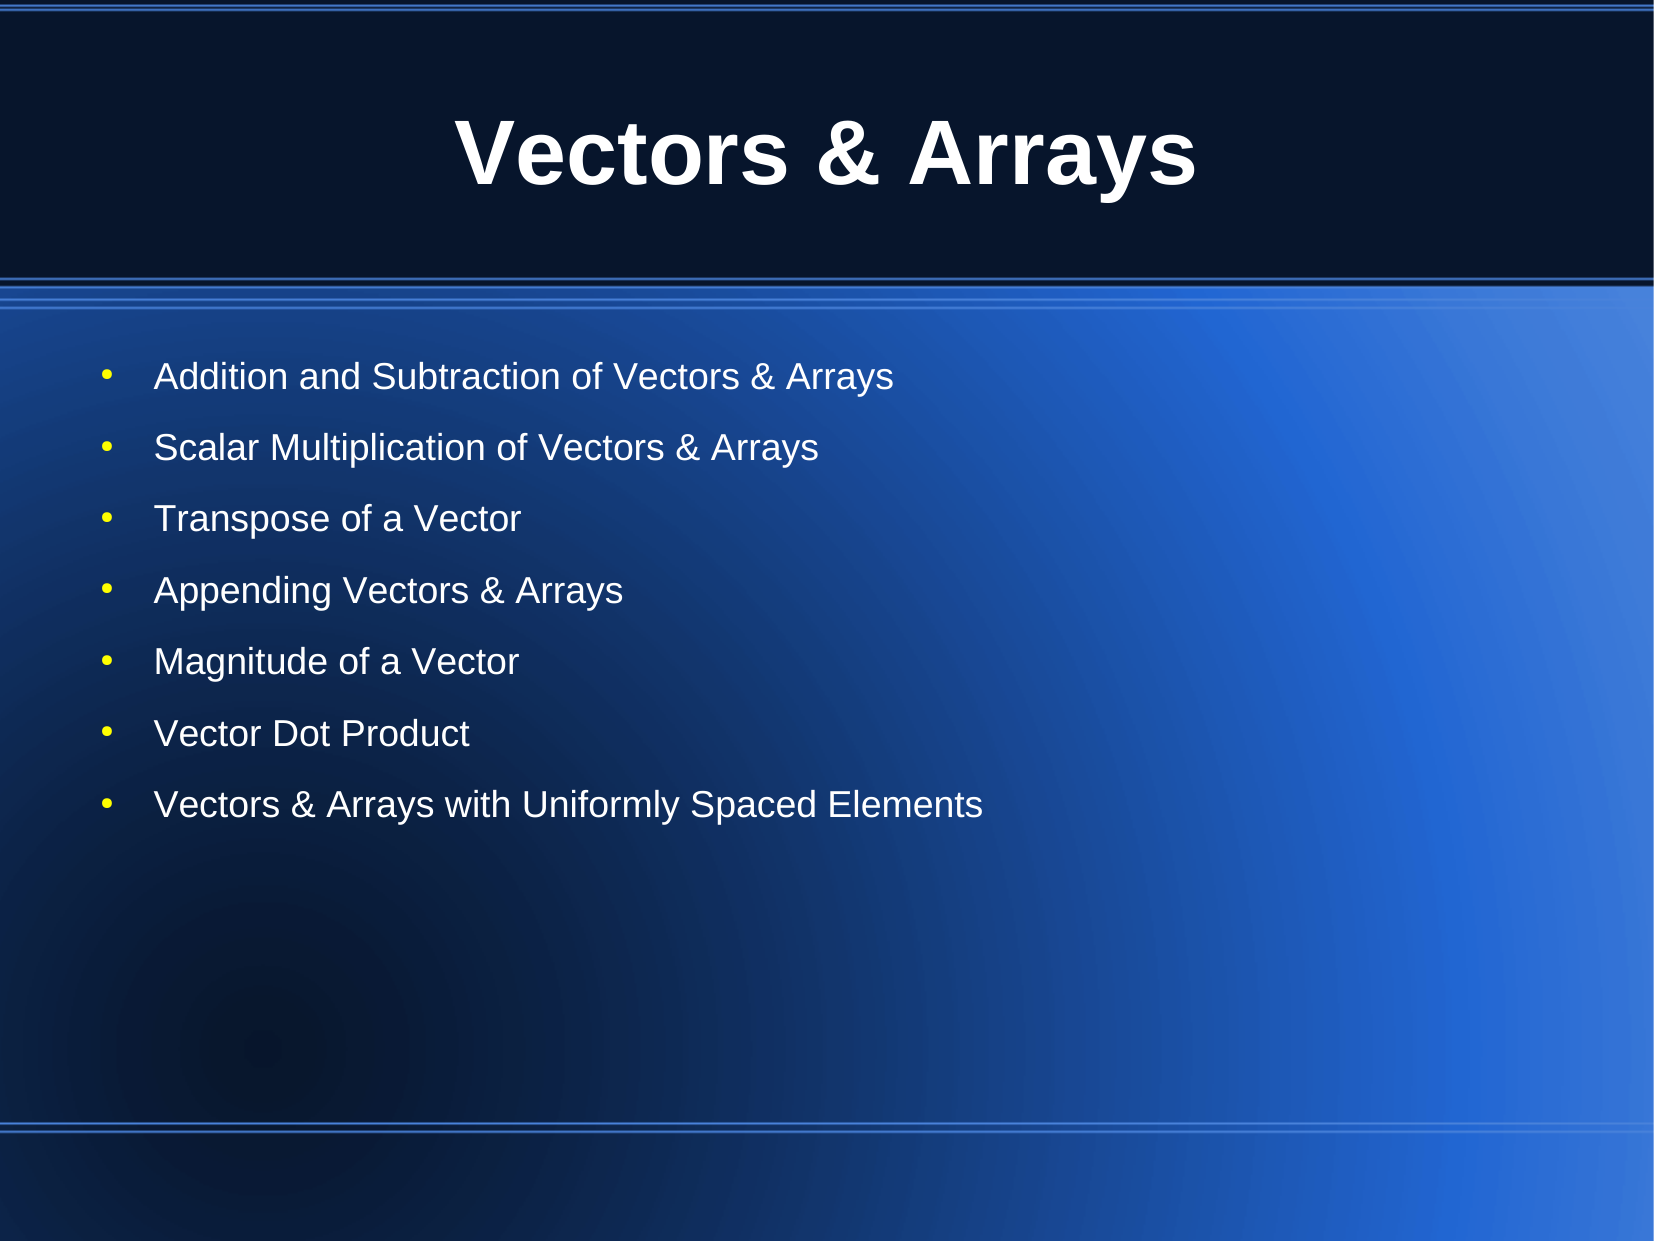

# Vectors & Arrays
Addition and Subtraction of Vectors & Arrays
Scalar Multiplication of Vectors & Arrays
Transpose of a Vector
Appending Vectors & Arrays
Magnitude of a Vector
Vector Dot Product
Vectors & Arrays with Uniformly Spaced Elements